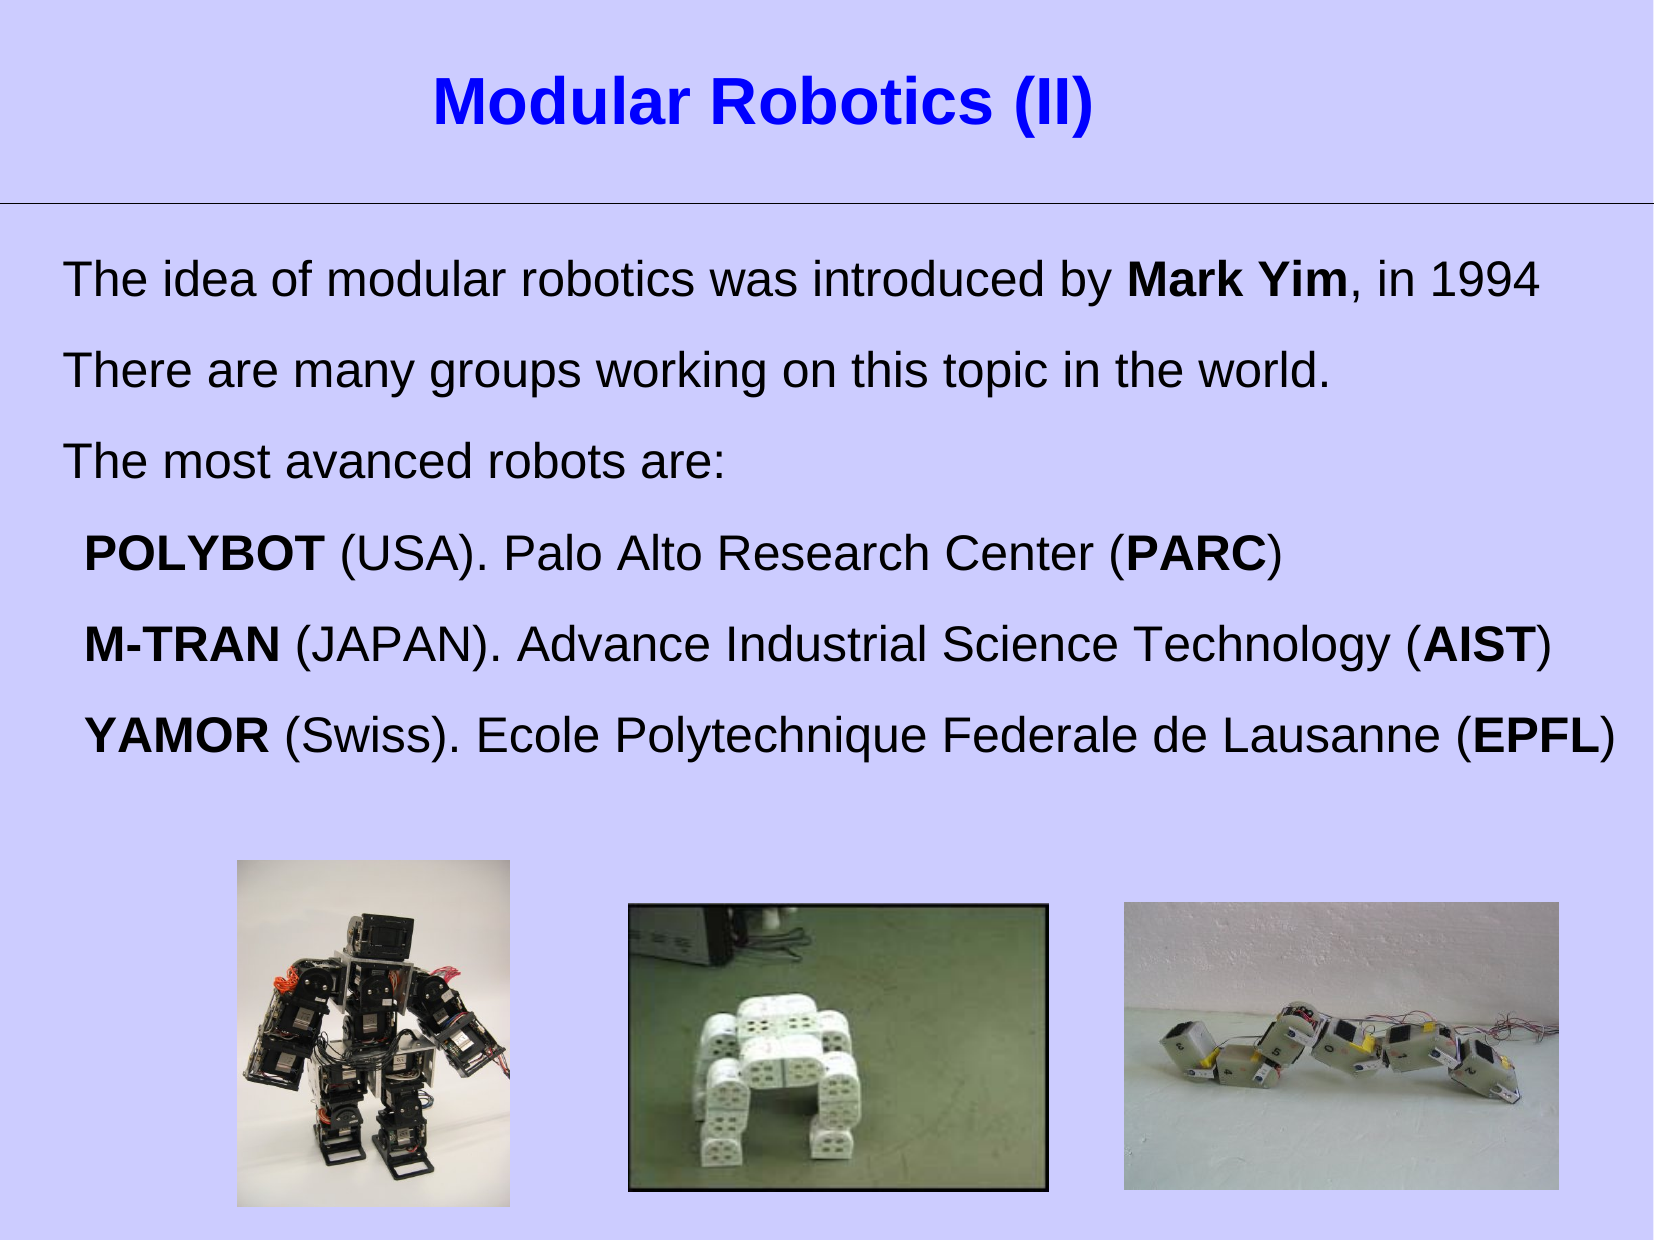

# Modular Robotics (II)
 The idea of modular robotics was introduced by Mark Yim, in 1994
 There are many groups working on this topic in the world.
 The most avanced robots are:
POLYBOT (USA). Palo Alto Research Center (PARC)
M-TRAN (JAPAN). Advance Industrial Science Technology (AIST)
YAMOR (Swiss). Ecole Polytechnique Federale de Lausanne (EPFL)